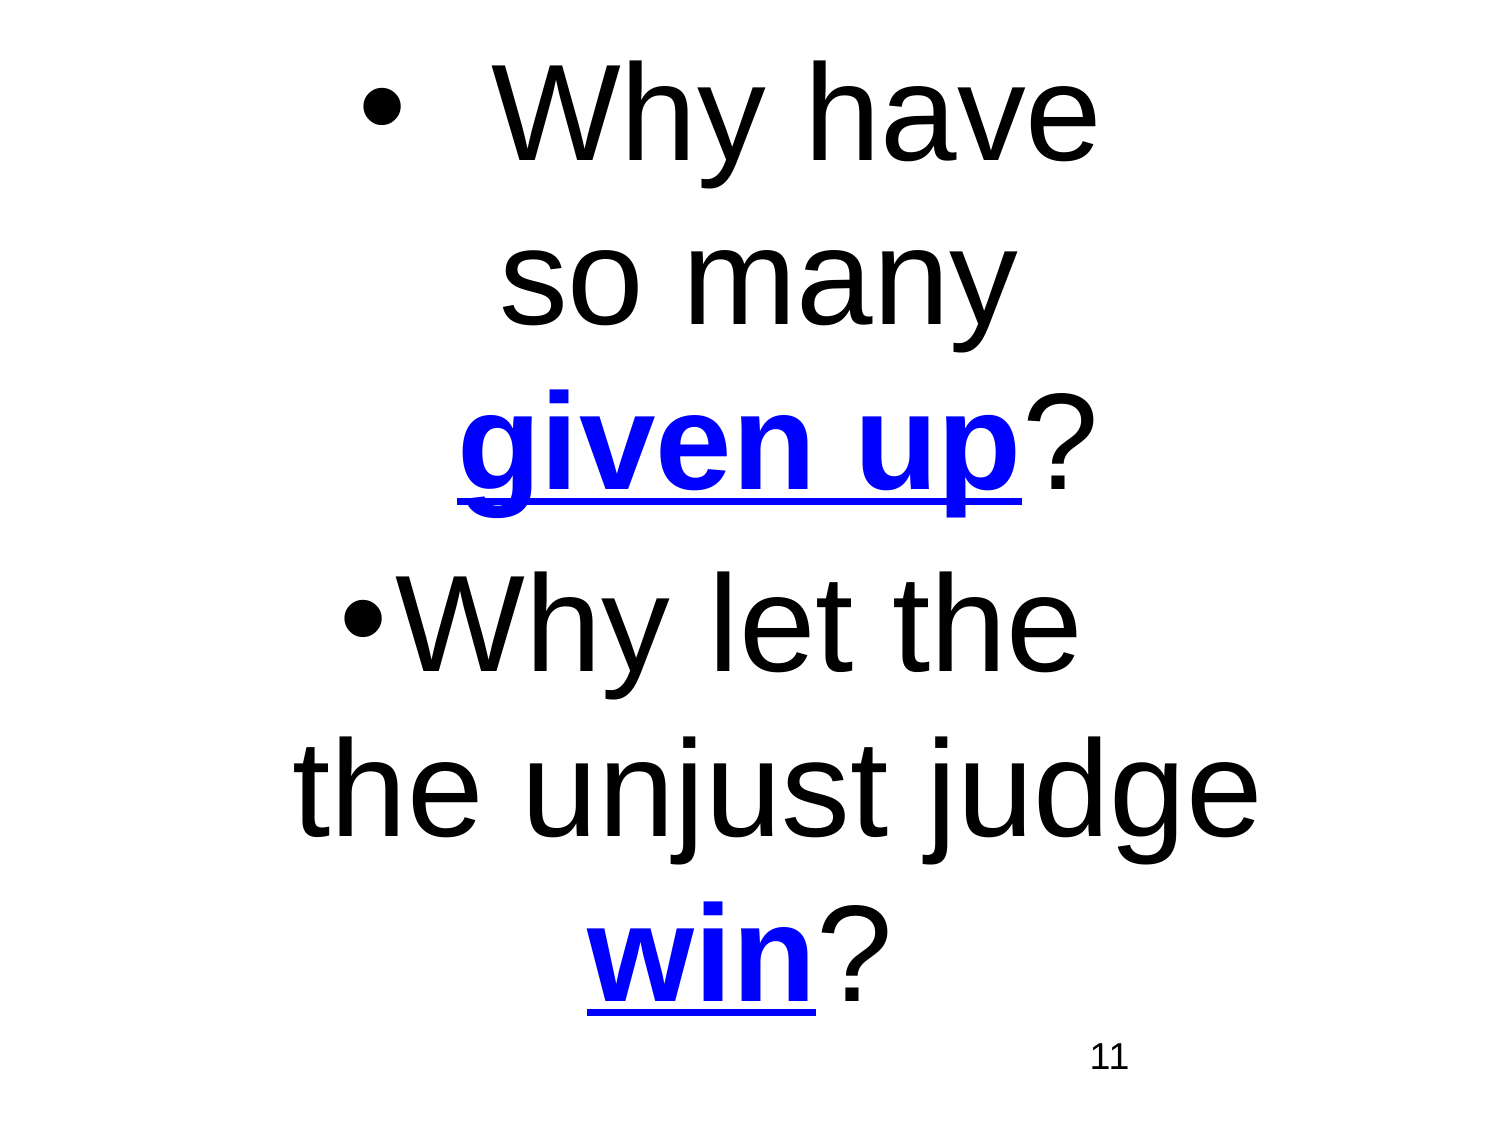

# Why have so many given up?
Why let the
the unjust judge
win?
11